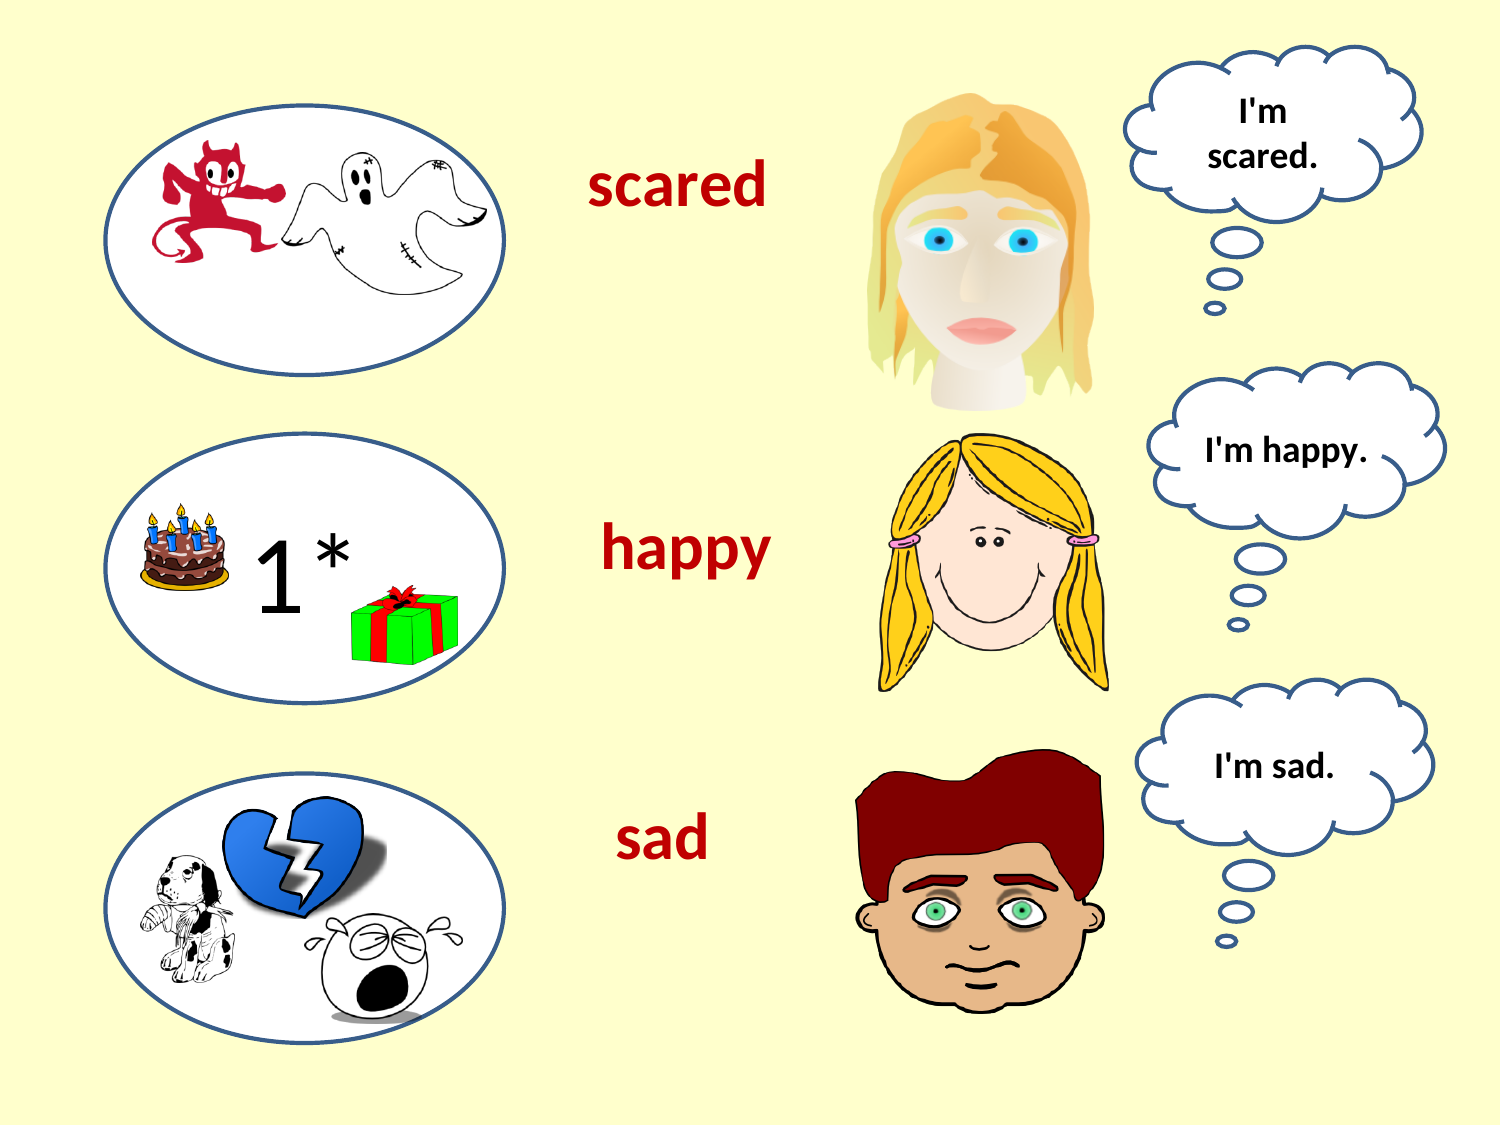

# scared
I'm scared.
I'm happy.
 happy
 sad
1*
I'm sad.